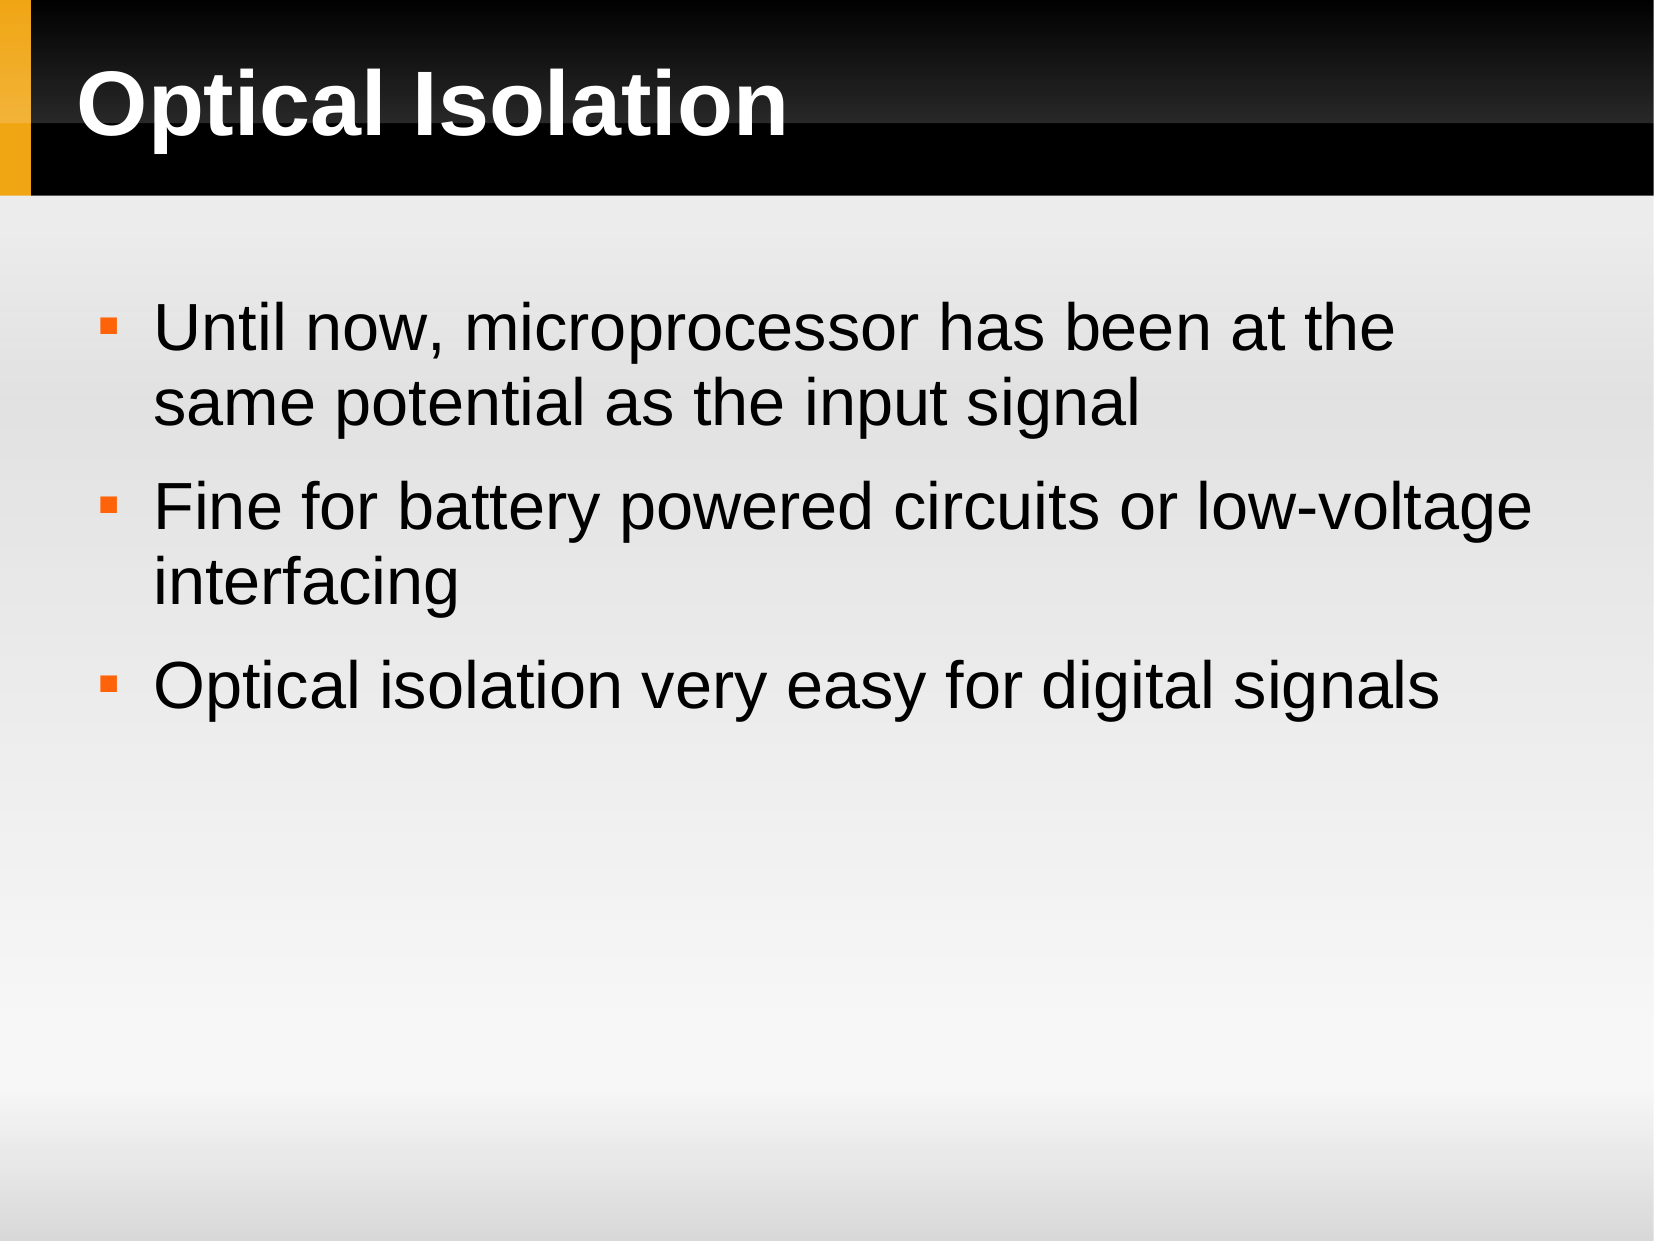

# Optical Isolation
Until now, microprocessor has been at the same potential as the input signal
Fine for battery powered circuits or low-voltage interfacing
Optical isolation very easy for digital signals